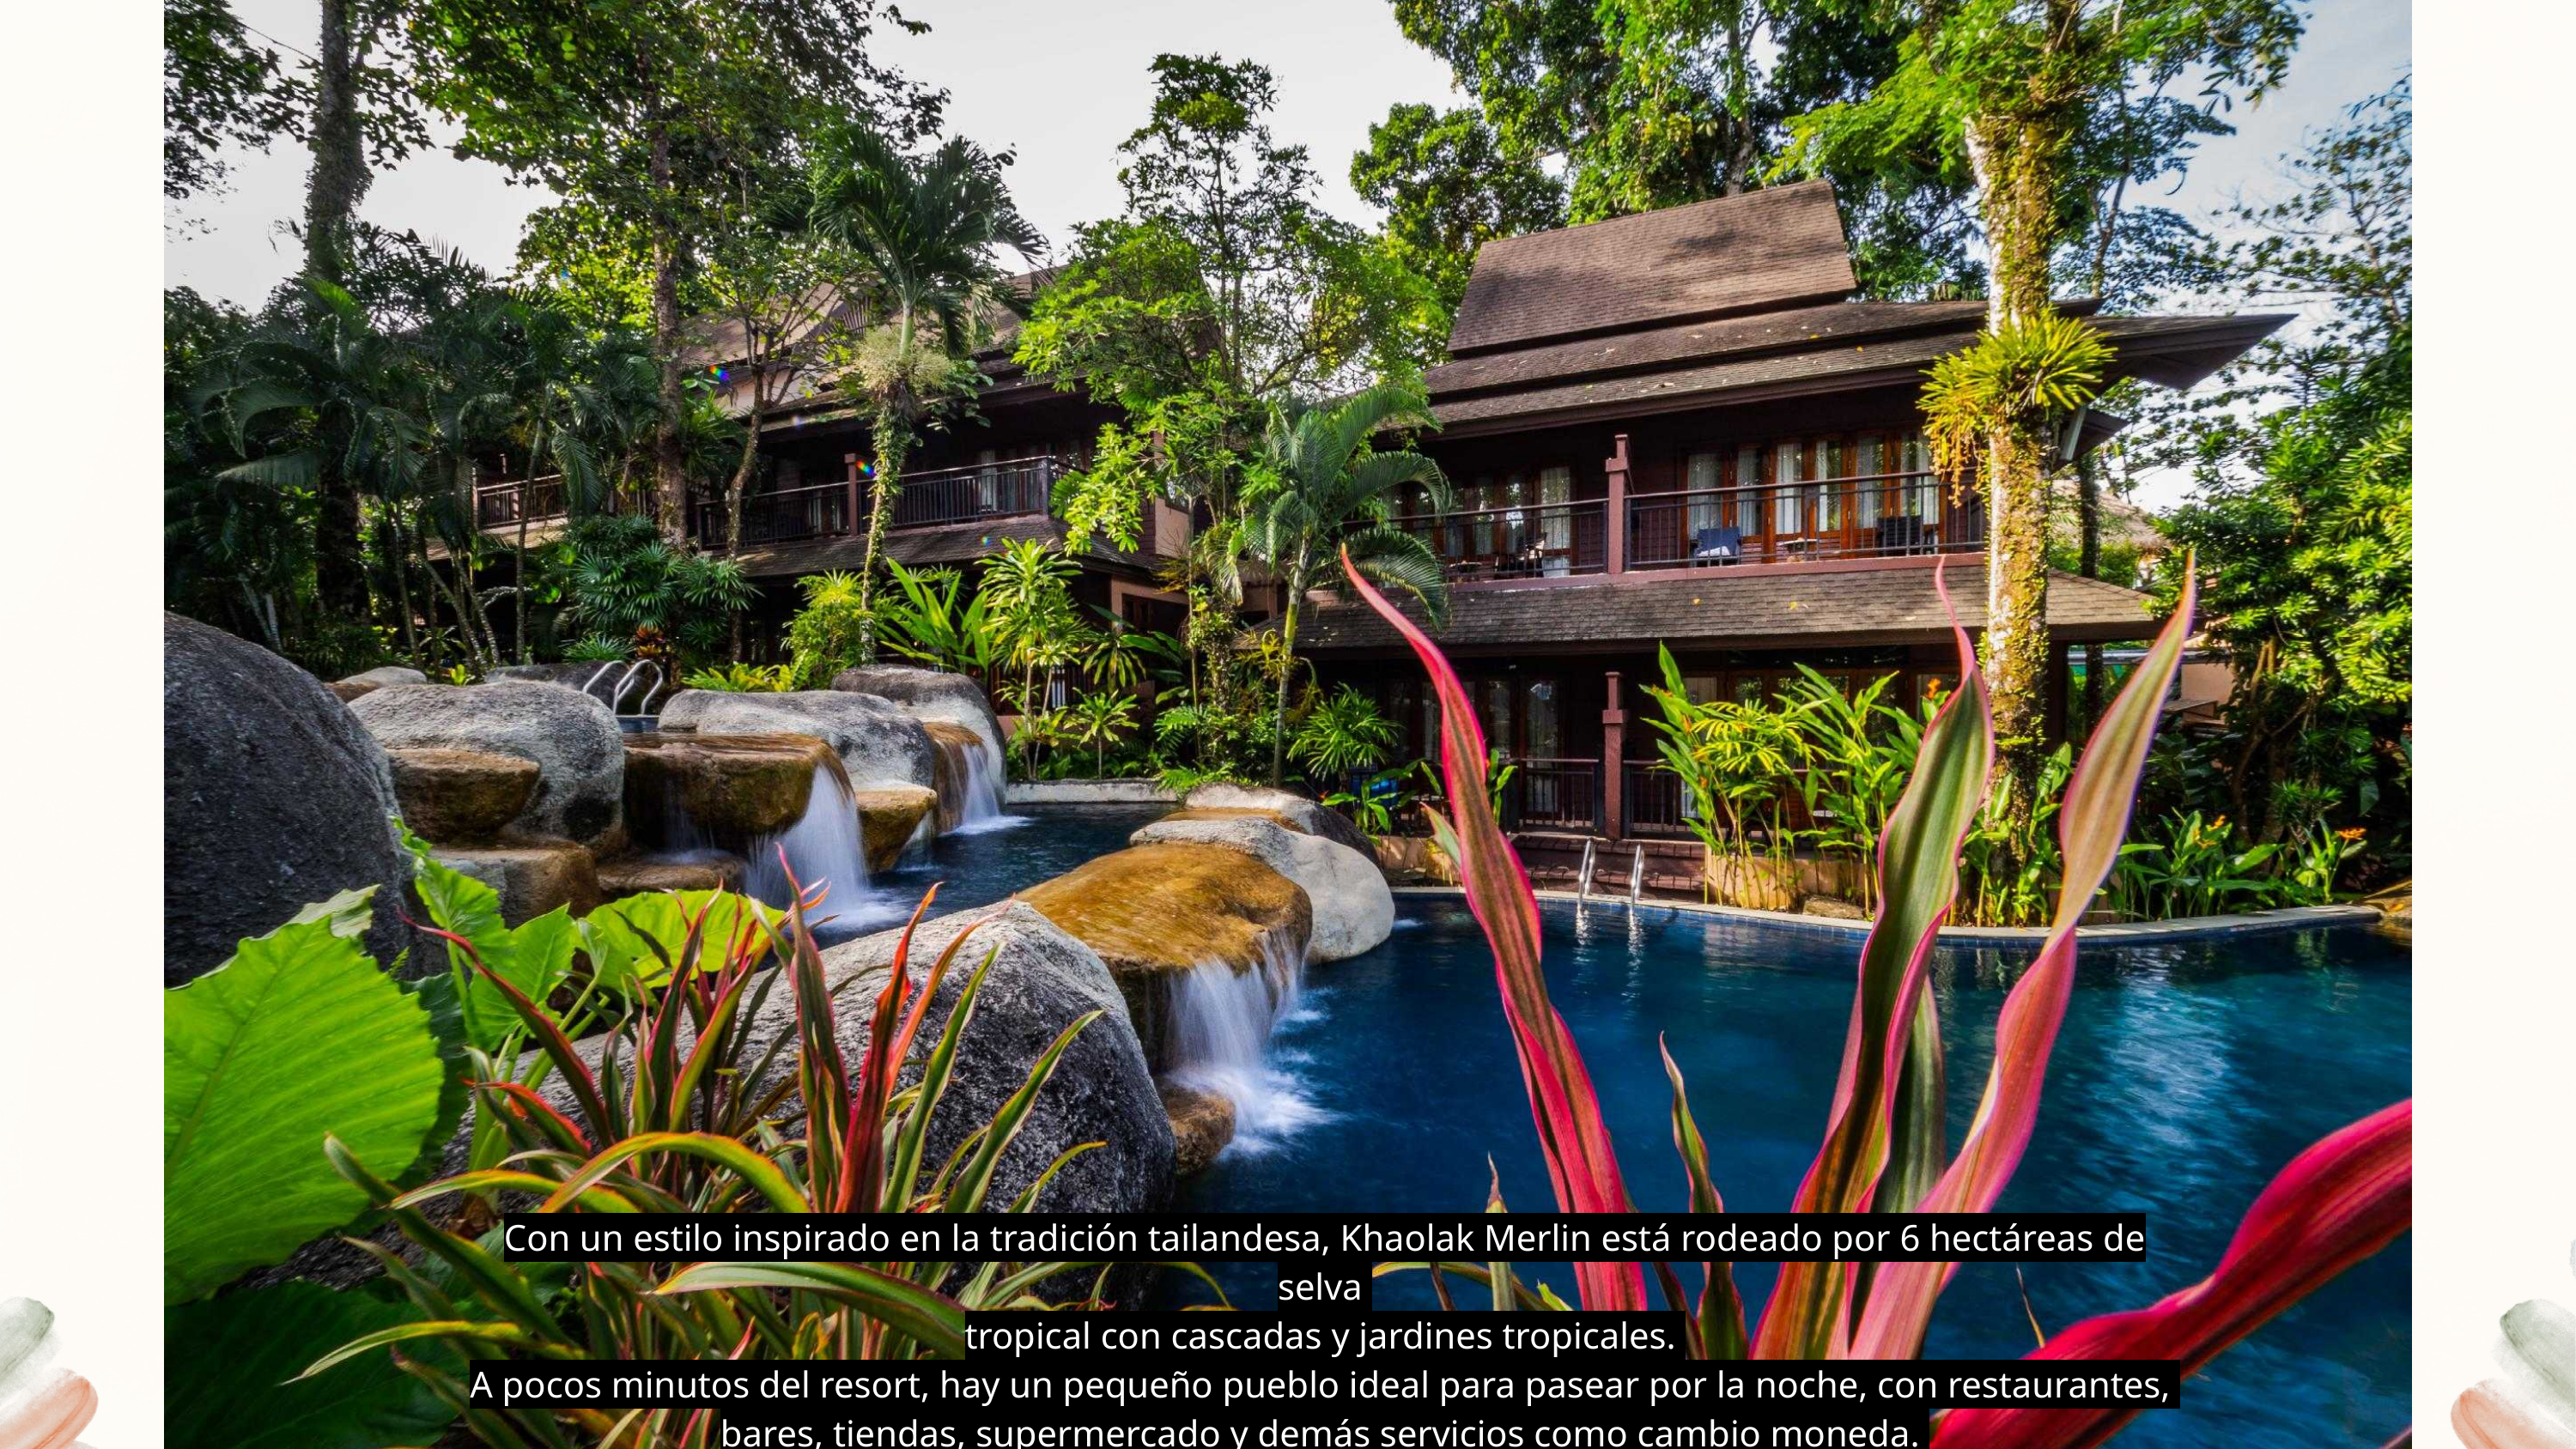

Con un estilo inspirado en la tradición tailandesa, Khaolak Merlin está rodeado por 6 hectáreas de selva
tropical con cascadas y jardines tropicales.
A pocos minutos del resort, hay un pequeño pueblo ideal para pasear por la noche, con restaurantes,
bares, tiendas, supermercado y demás servicios como cambio moneda.
También hay restaurantes de pescado y marisco, y bares en la playa muy cerca del hotel.